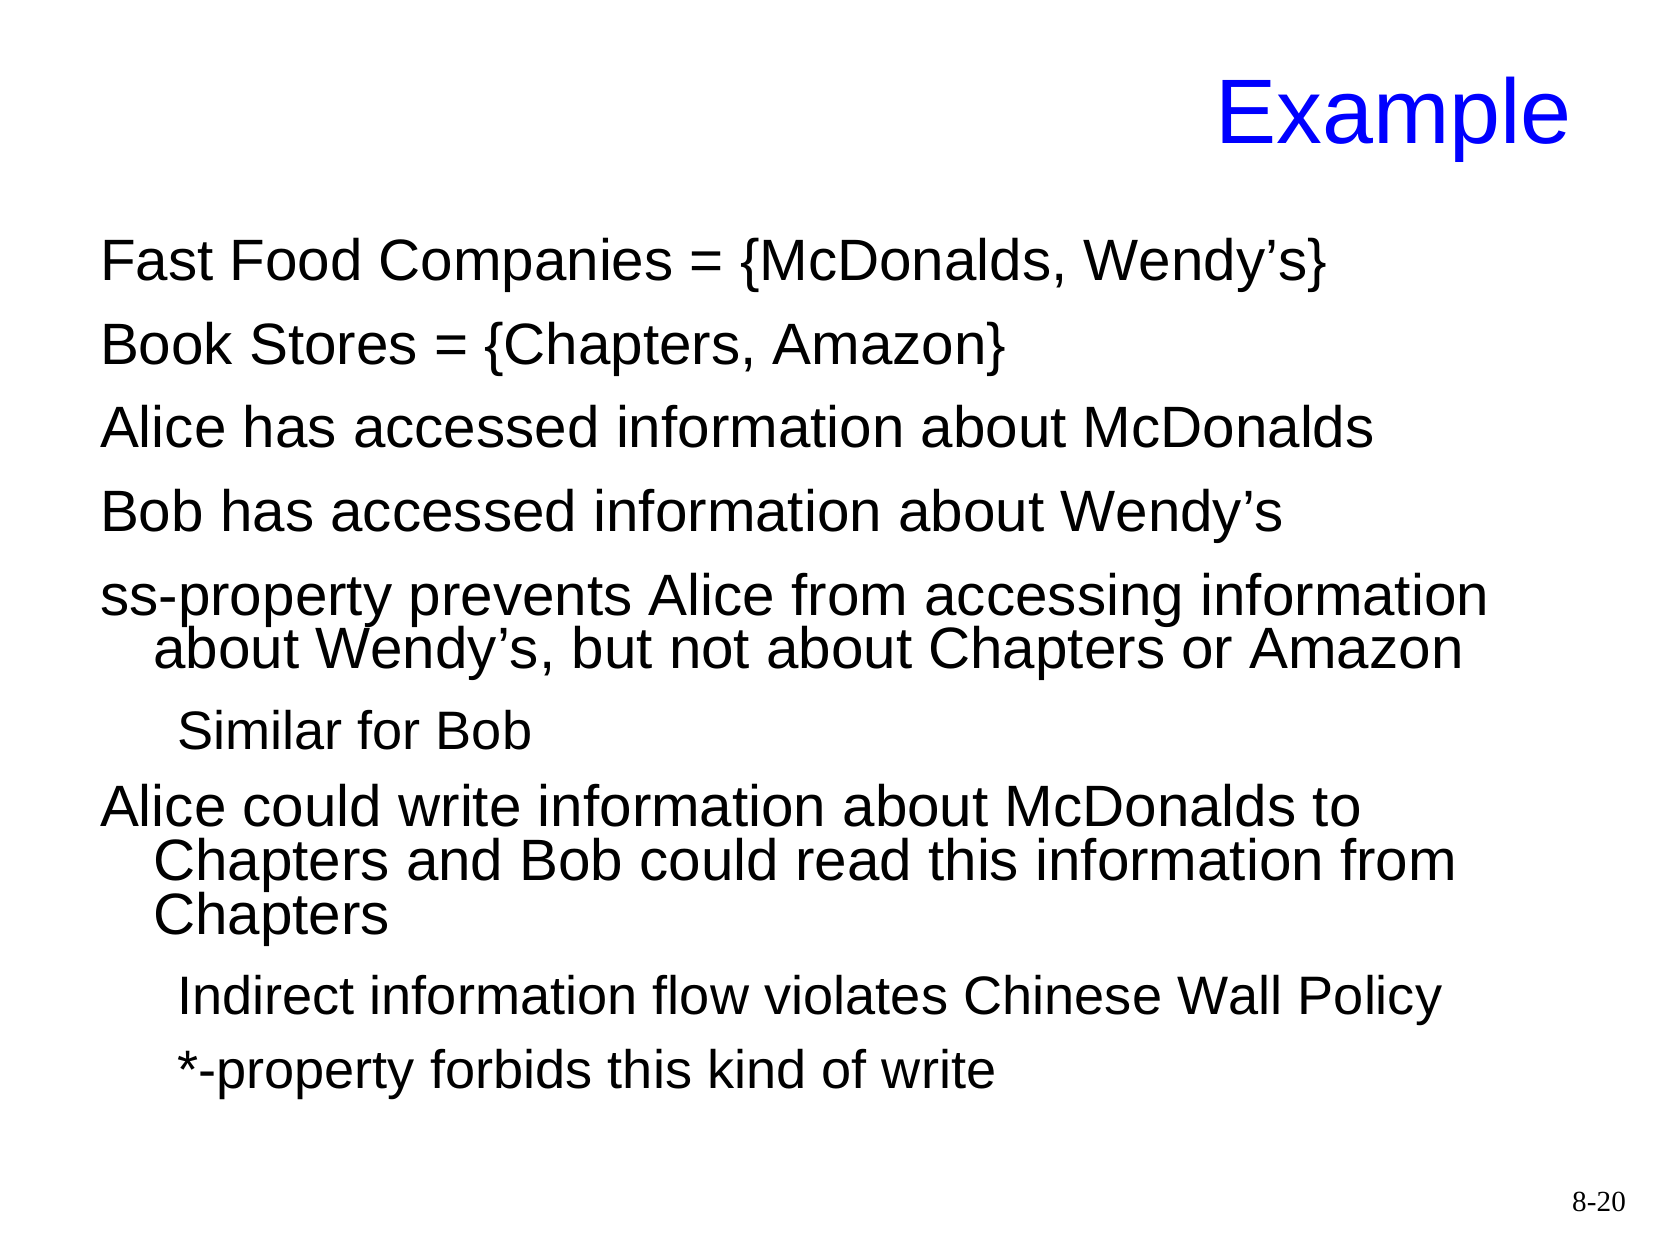

# Example
Fast Food Companies = {McDonalds, Wendy’s}
Book Stores = {Chapters, Amazon}
Alice has accessed information about McDonalds
Bob has accessed information about Wendy’s
ss-property prevents Alice from accessing information about Wendy’s, but not about Chapters or Amazon
Similar for Bob
Alice could write information about McDonalds to Chapters and Bob could read this information from Chapters
Indirect information flow violates Chinese Wall Policy
*-property forbids this kind of write